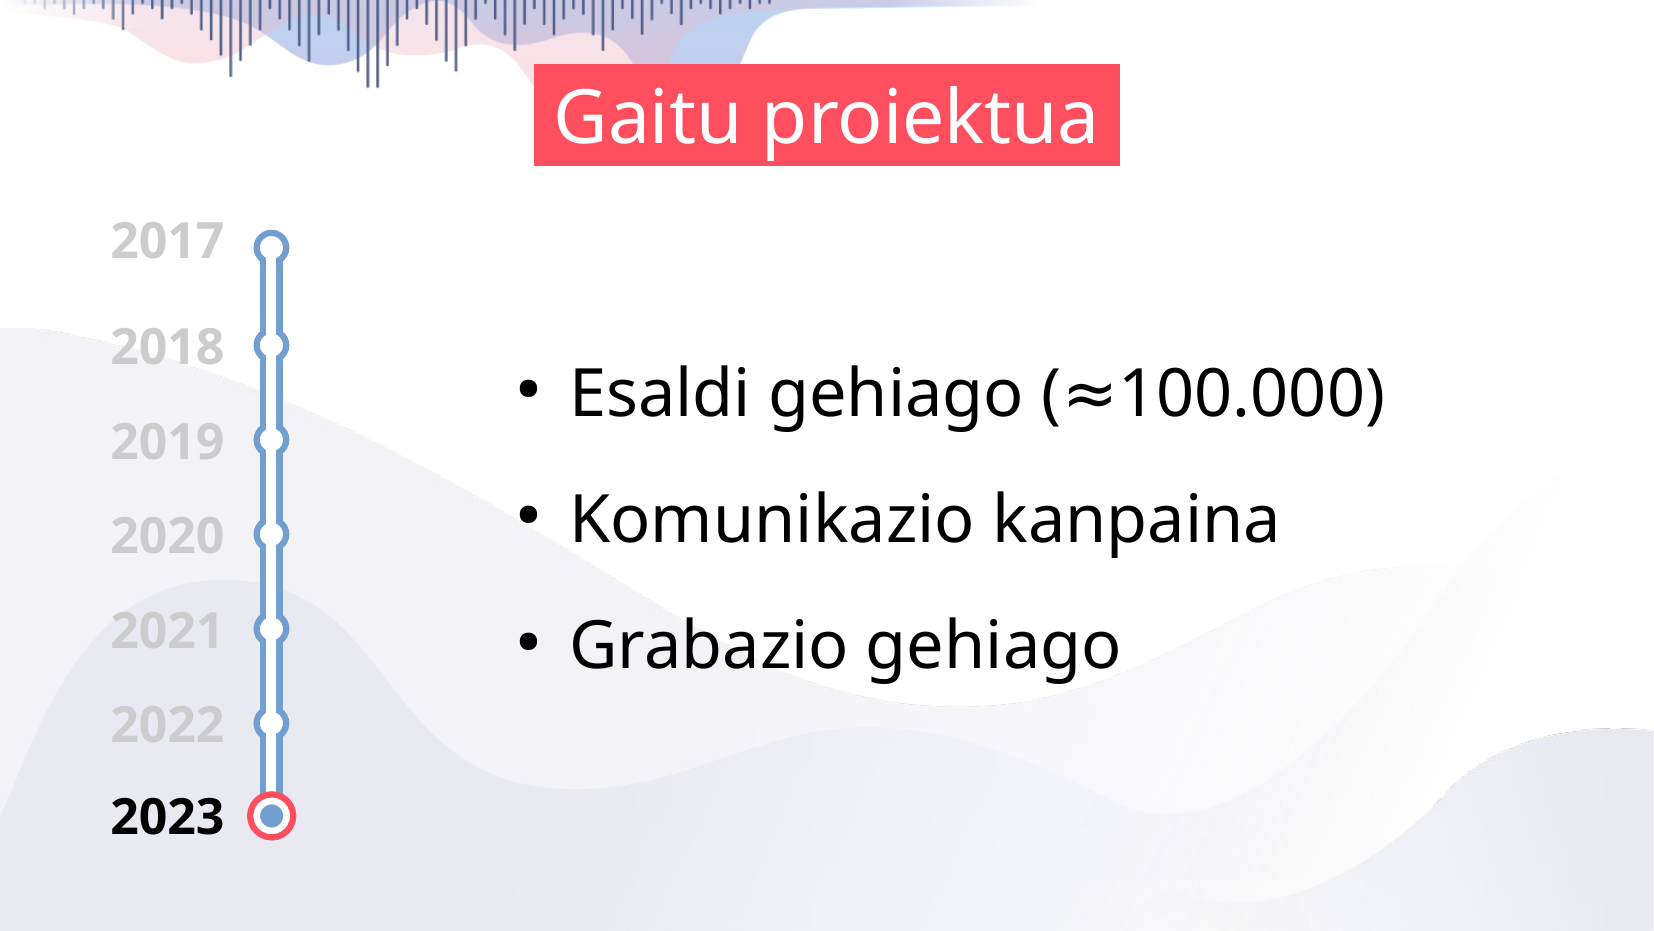

# Gaitu proiektua
2017
 Esaldi gehiago (≈100.000)
 Komunikazio kanpaina
 Grabazio gehiago
2018
2019
2020
2021
2022
2023